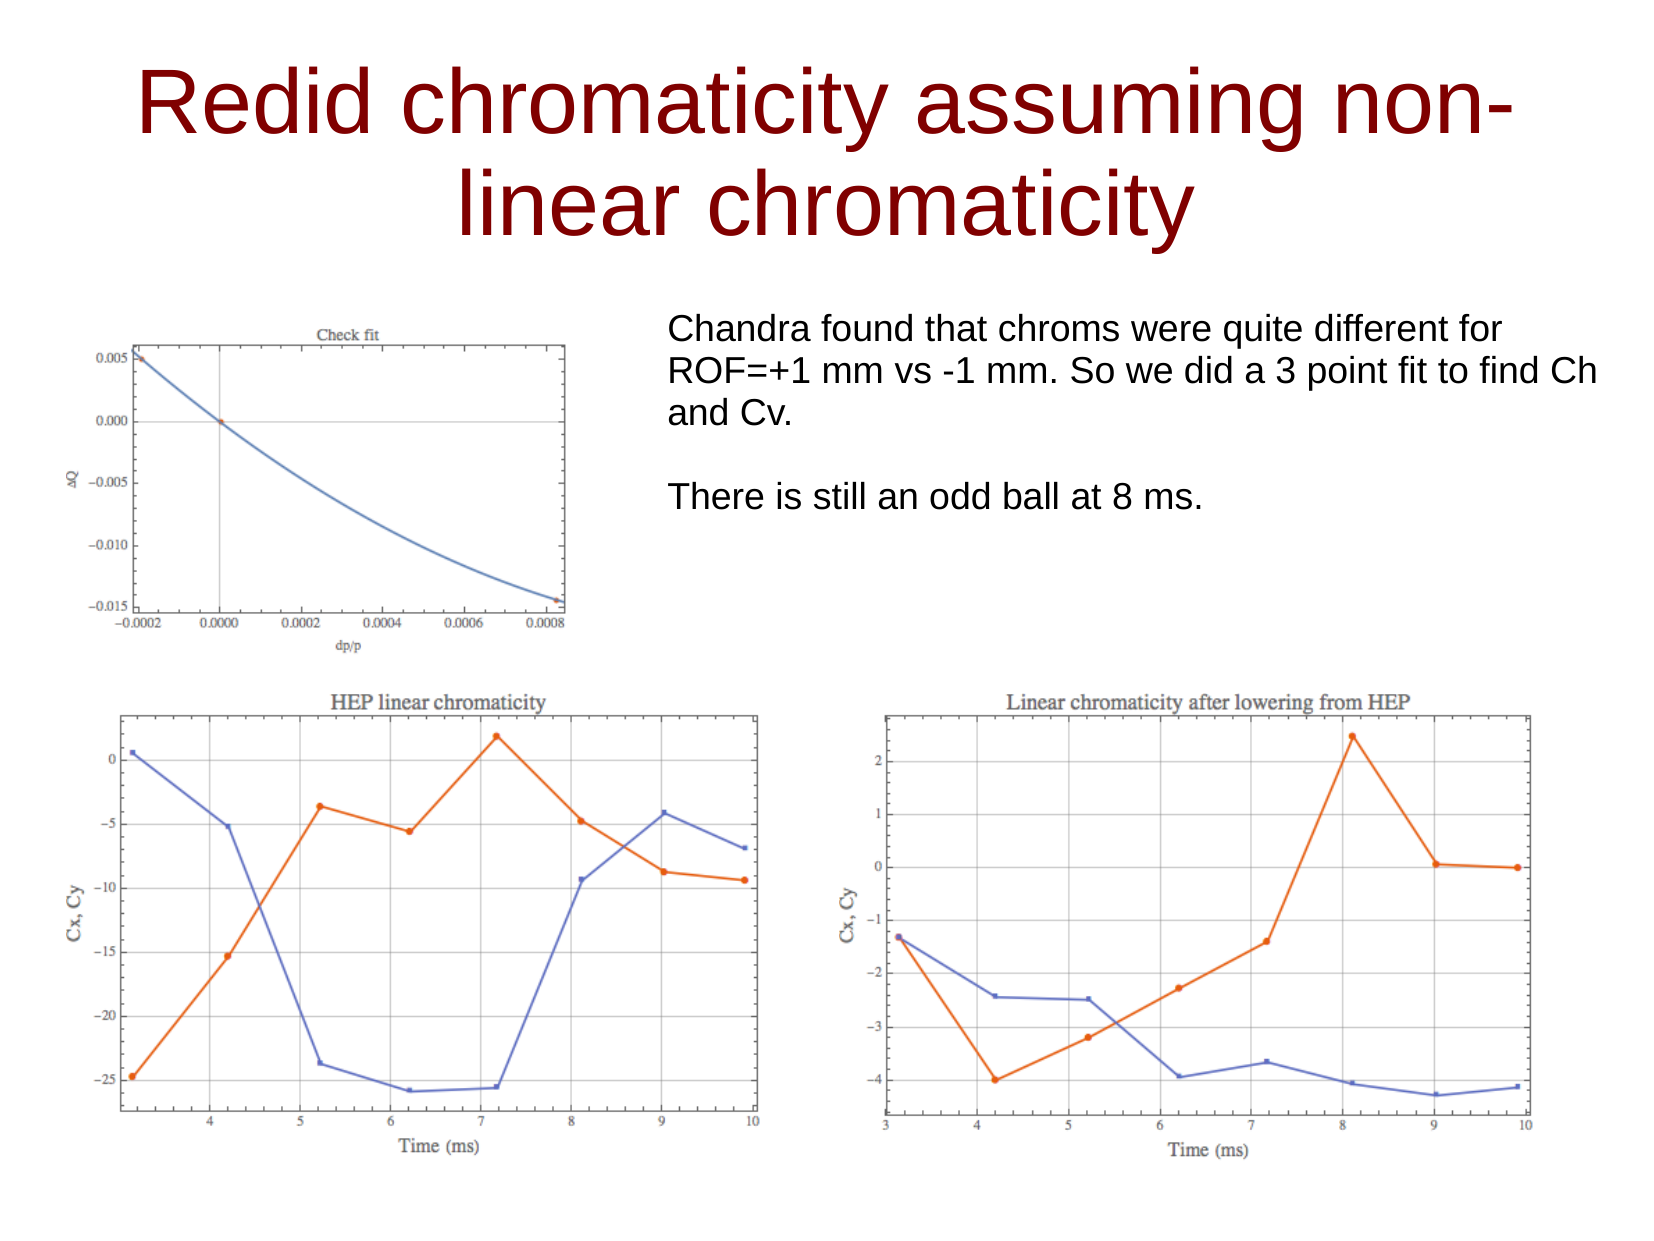

# Redid chromaticity assuming non-linear chromaticity
Chandra found that chroms were quite different for ROF=+1 mm vs -1 mm. So we did a 3 point fit to find Ch and Cv.
There is still an odd ball at 8 ms.